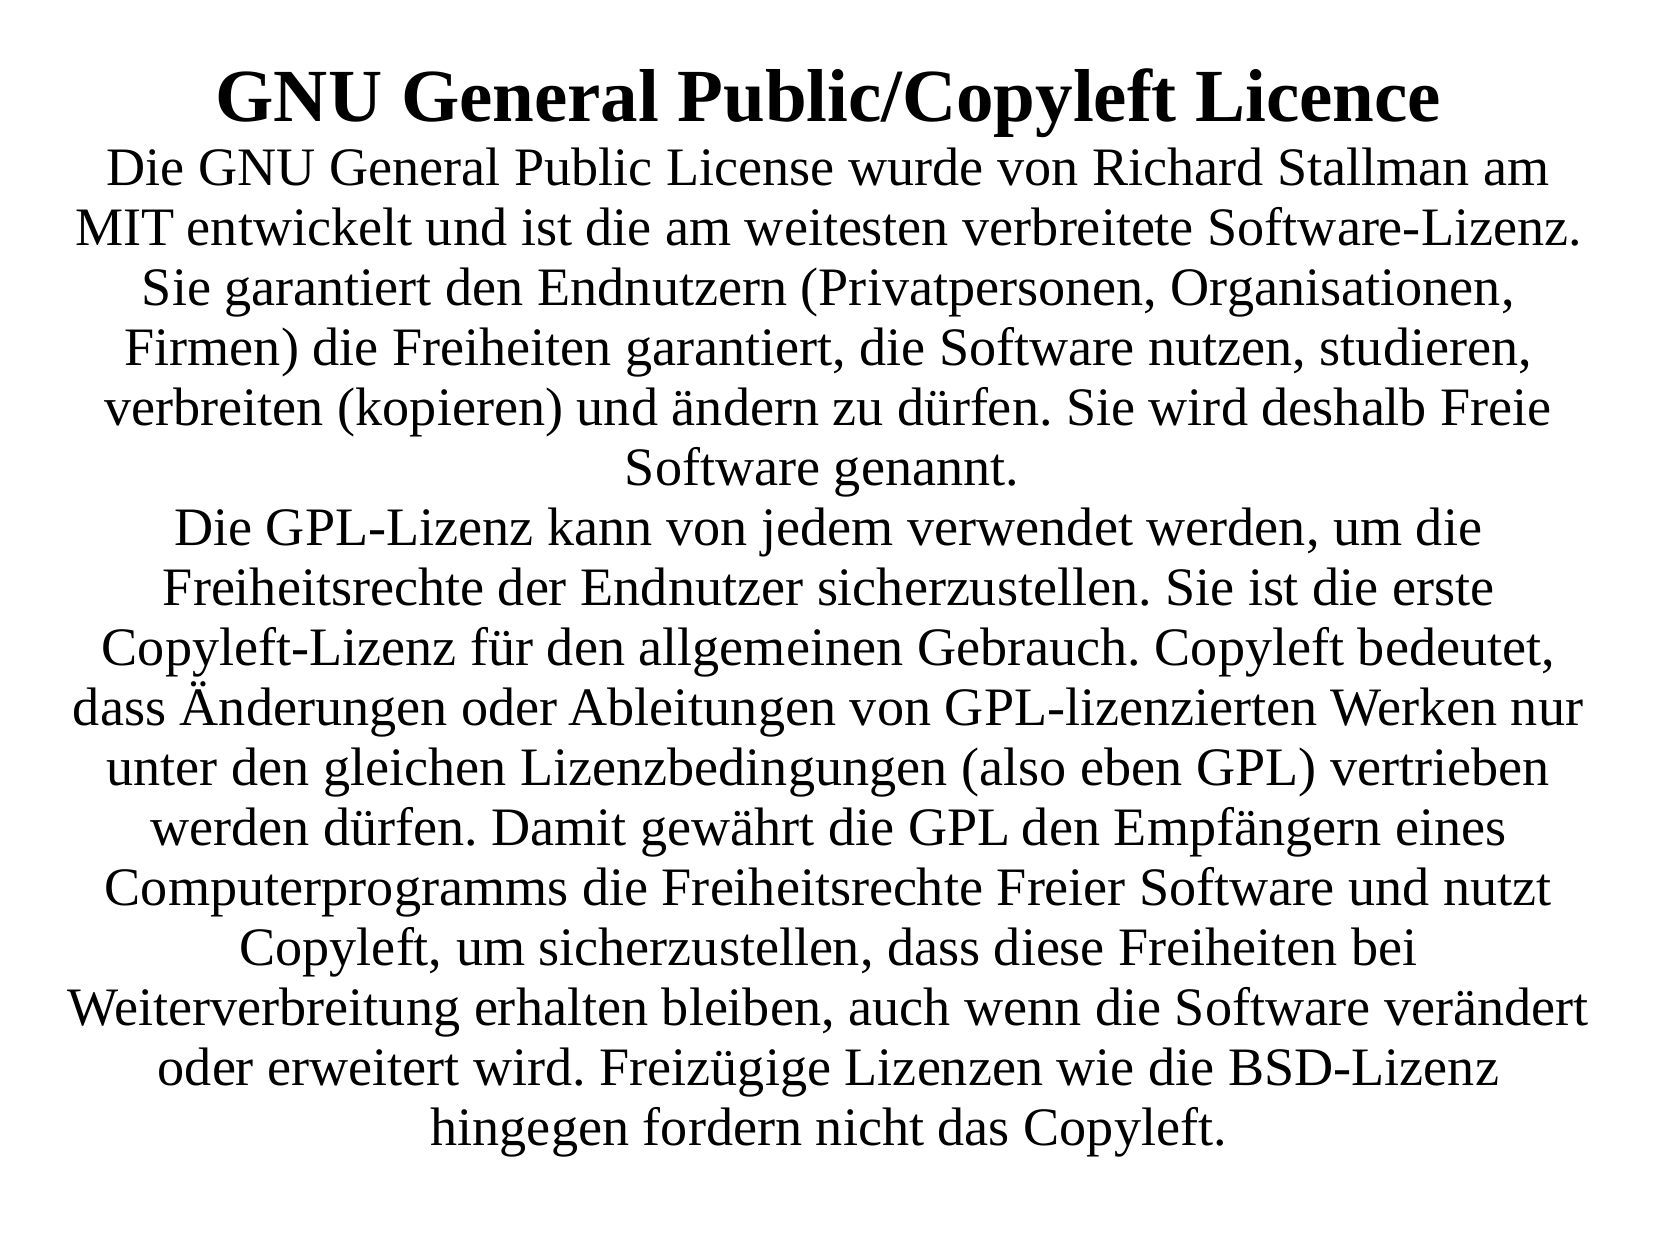

GNU General Public/Copyleft Licence
Die GNU General Public License wurde von Richard Stallman am MIT entwickelt und ist die am weitesten verbreitete Software-Lizenz. Sie garantiert den Endnutzern (Privatpersonen, Organisationen, Firmen) die Freiheiten garantiert, die Software nutzen, studieren, verbreiten (kopieren) und ändern zu dürfen. Sie wird deshalb Freie Software genannt.
Die GPL-Lizenz kann von jedem verwendet werden, um die Freiheitsrechte der Endnutzer sicherzustellen. Sie ist die erste Copyleft-Lizenz für den allgemeinen Gebrauch. Copyleft bedeutet, dass Änderungen oder Ableitungen von GPL-lizenzierten Werken nur unter den gleichen Lizenzbedingungen (also eben GPL) vertrieben werden dürfen. Damit gewährt die GPL den Empfängern eines Computerprogramms die Freiheitsrechte Freier Software und nutzt Copyleft, um sicherzustellen, dass diese Freiheiten bei Weiterverbreitung erhalten bleiben, auch wenn die Software verändert oder erweitert wird. Freizügige Lizenzen wie die BSD-Lizenz hingegen fordern nicht das Copyleft.